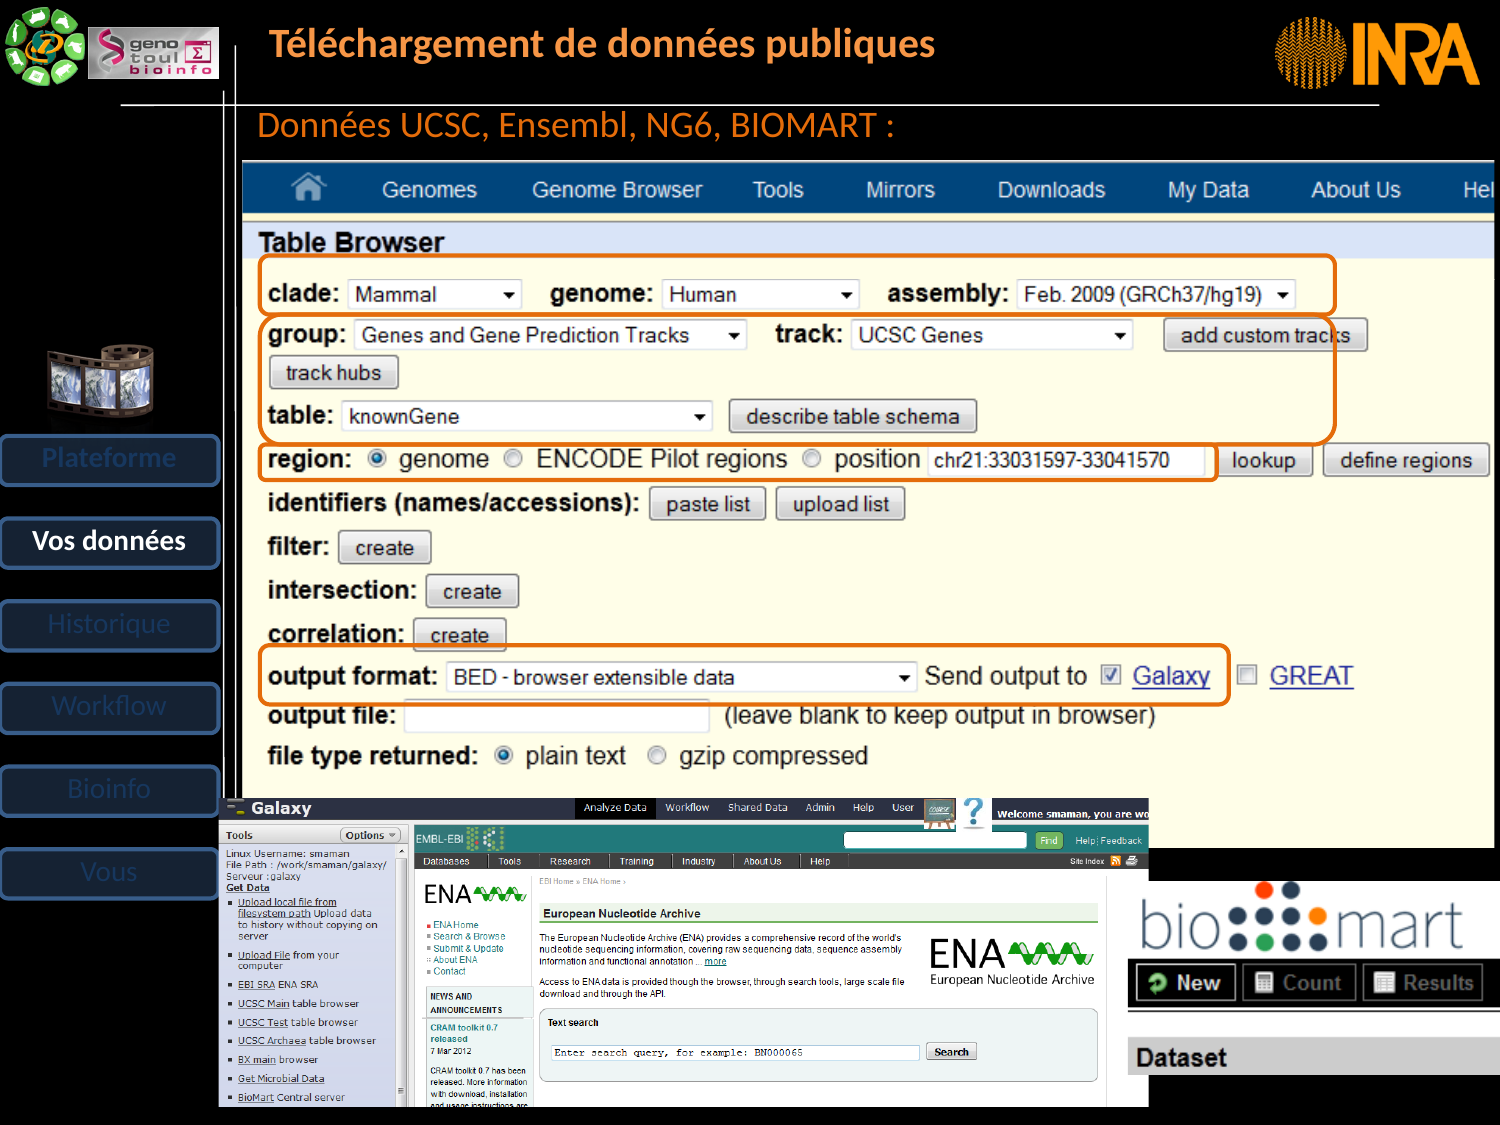

Téléchargement de données publiques
Données UCSC, Ensembl, NG6, BIOMART :
Plateforme
Vos données
Historique
Workflow
Bioinfo
Vous